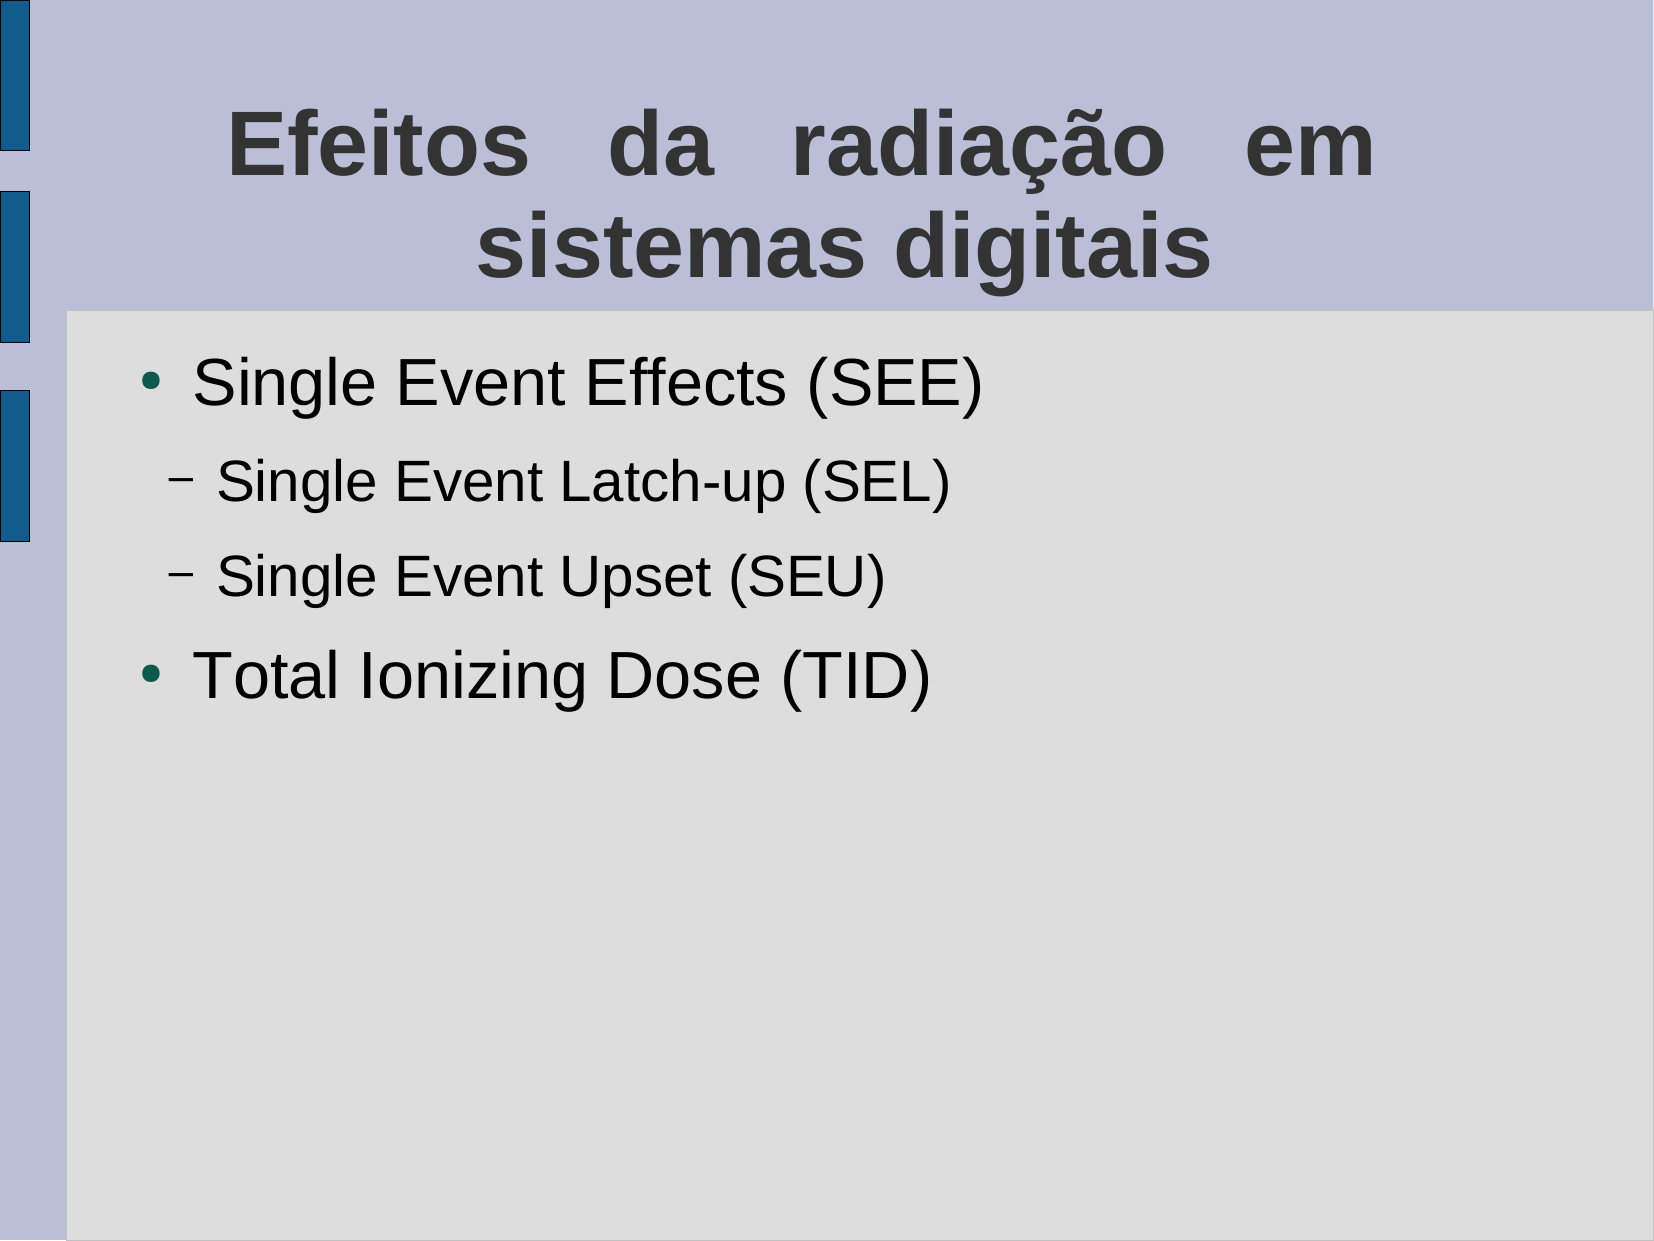

# Efeitos da radiação em sistemas digitais
Single Event Effects (SEE)
Single Event Latch-up (SEL)
Single Event Upset (SEU)
Total Ionizing Dose (TID)